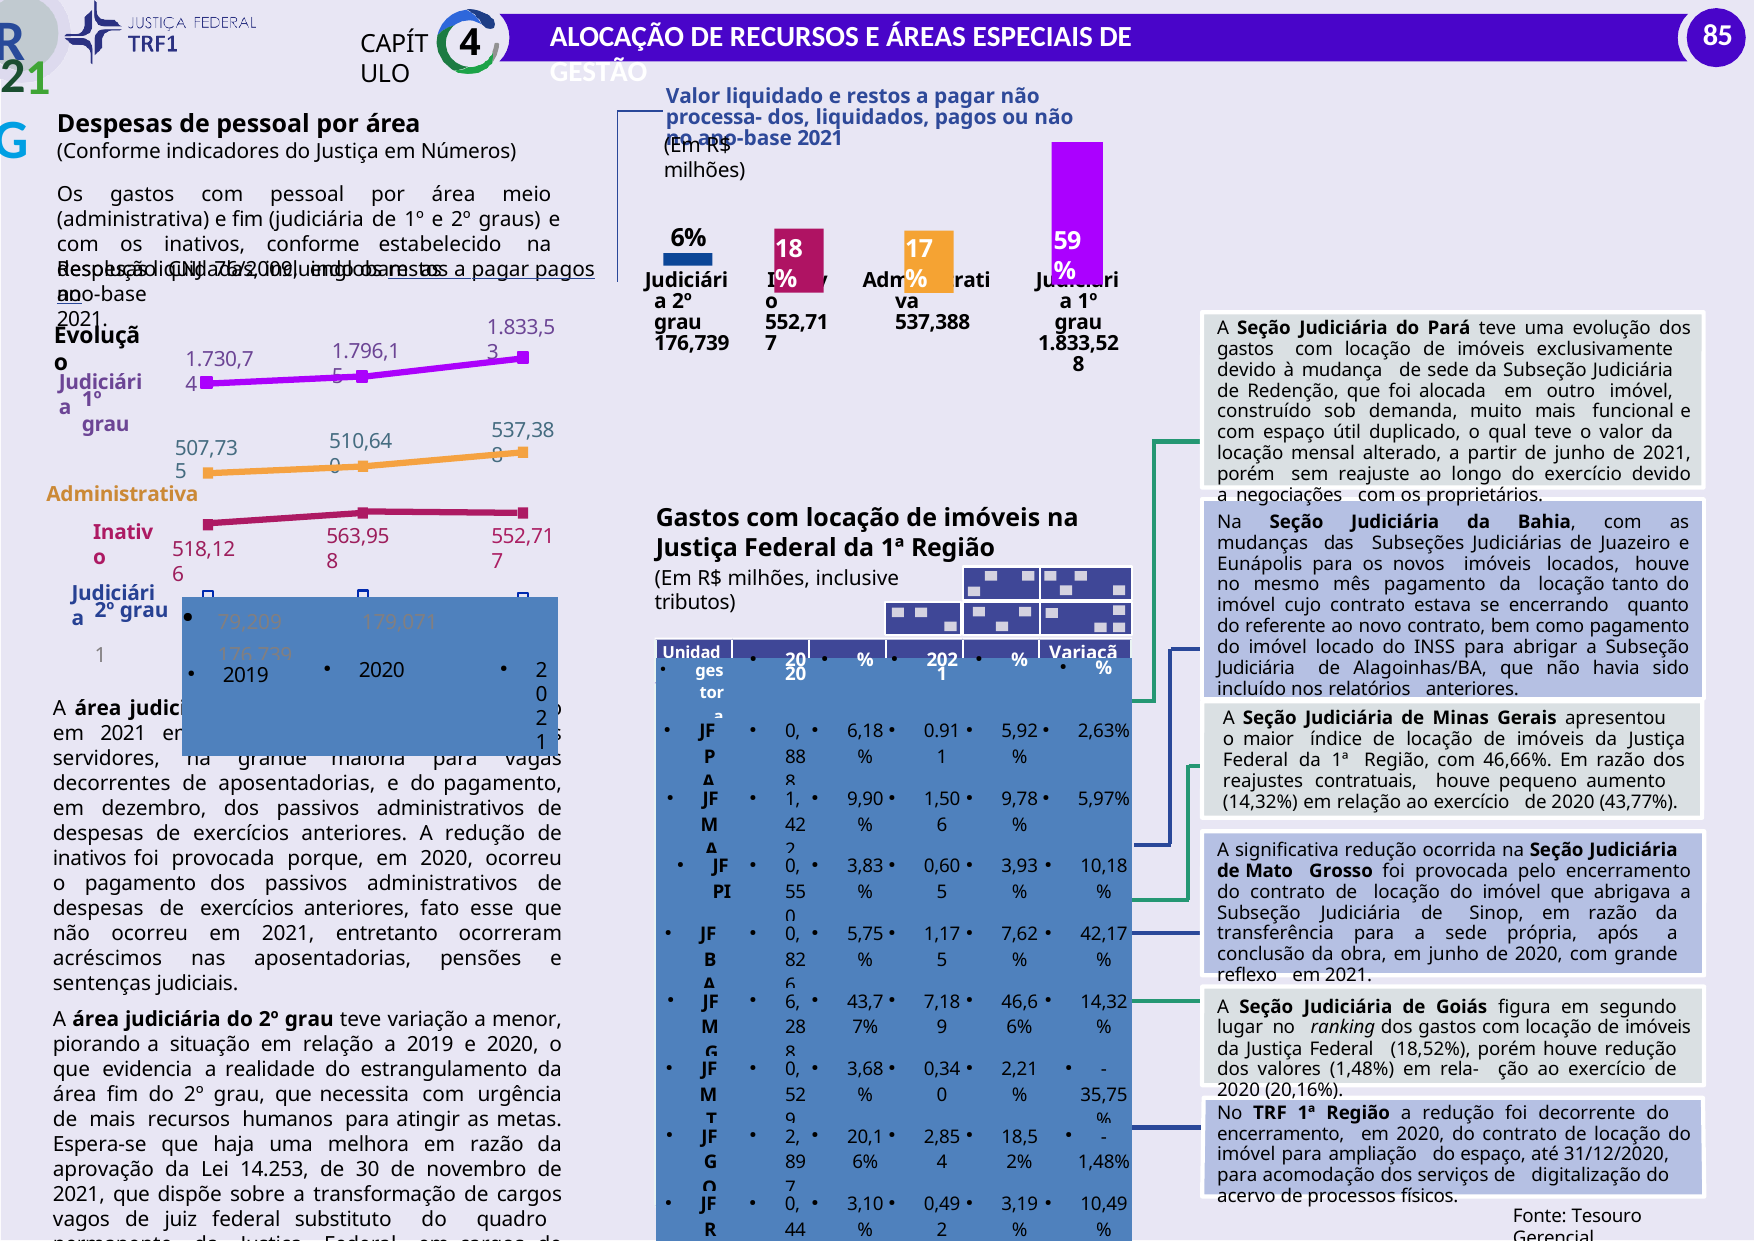

RG
85
21
ALOCAÇÃO DE RECURSOS E ÁREAS ESPECIAIS DE GESTÃO
4
CAPÍTULO
Valor liquidado e restos a pagar não processa- dos, liquidados, pagos ou não no ano-base 2021
Despesas de pessoal por área
(Conforme indicadores do Justiça em Números)
Os gastos com pessoal por área meio (administrativa) e fim (judiciária de 1º e 2º graus) e com os inativos, conforme estabelecido na Resolução CNJ 76/2009, englobam as
(Em R$ milhões)
59%
6%
18%
17%
despesas liquidadas, incluindo os restos a pagar pagos no
Judiciária 2º grau 176,739
Inativo 552,717
Administrativa 537,388
Judiciária 1º grau 1.833,528
ano-base 2021.
1.833,53
A Seção Judiciária do Pará teve uma evolução dos gastos com locação de imóveis exclusivamente devido à mudança de sede da Subseção Judiciária de Redenção, que foi alocada em outro imóvel, construído sob demanda, muito mais funcional e com espaço útil duplicado, o qual teve o valor da locação mensal alterado, a partir de junho de 2021, porém sem reajuste ao longo do exercício devido a negociações com os proprietários.
Evolução
1.796,15
1.730,74
Judiciária
1º grau
537,388
510,640
507,735
Administrativa
Na Seção Judiciária da Bahia, com as mudanças das Subseções Judiciárias de Juazeiro e Eunápolis para os novos imóveis locados, houve no mesmo mês pagamento da locação tanto do imóvel cujo contrato estava se encerrando quanto do referente ao novo contrato, bem como pagamento do imóvel locado do INSS para abrigar a Subseção Judiciária de Alagoinhas/BA, que não havia sido incluído nos relatórios anteriores.
Gastos com locação de imóveis na Justiça Federal da 1ª Região
Inativo
552,717
563,958
518,126
(Em R$ milhões, inclusive tributos)
Judiciária
2º grau 1
| 79,209 179,071 176,739 | | |
| --- | --- | --- |
| 2019 | 2020 | 2021 |
Variação
Unidade
| gestora | 2020 | % | 2021 | % | % |
| --- | --- | --- | --- | --- | --- |
| JFPA | 0,888 | 6,18% | 0.911 | 5,92% | 2,63% |
| JFMA | 1,422 | 9,90% | 1,506 | 9,78% | 5,97% |
| JFPI | 0,550 | 3,83% | 0,605 | 3,93% | 10,18% |
| JFBA | 0,826 | 5,75% | 1,175 | 7,62% | 42,17% |
| JFMG | 6,288 | 43,77% | 7,189 | 46,66% | 14,32% |
| JFMT | 0,529 | 3,68% | 0,340 | 2,21% | -35,75% |
| JFGO | 2,897 | 20,16% | 2,854 | 18,52% | -1,48% |
| JFRO | 0,445 | 3,10% | 0,492 | 3,19% | 10,49% |
| JFTO | 0,301 | 2,09% | 0,334 | 1.06% | 11,00% |
| TRF | 0,220 | 1,53% | 0,002 | 4,84% | -99,19% |
| Total | 14,366 | 100% | 15,408 | 100% | 7,26% |
A área judiciária do 1º grau teve um incremento em 2021 em função da nomeação de novos servidores, na grande maioria para vagas decorrentes de aposentadorias, e do pagamento, em dezembro, dos passivos administrativos de despesas de exercícios anteriores. A redução de inativos foi provocada porque, em 2020, ocorreu o pagamento dos passivos administrativos de despesas de exercícios anteriores, fato esse que não ocorreu em 2021, entretanto ocorreram acréscimos nas aposentadorias, pensões e sentenças judiciais.
A área judiciária do 2º grau teve variação a menor, piorando a situação em relação a 2019 e 2020, o que evidencia a realidade do estrangulamento da área fim do 2º grau, que necessita com urgência de mais recursos humanos para atingir as metas. Espera-se que haja uma melhora em razão da aprovação da Lei 14.253, de 30 de novembro de 2021, que dispõe sobre a transformação de cargos vagos de juiz federal substituto do quadro permanente da Justiça Federal em cargos de desembargador dos tribunais regionais federais, cabendo a esta Região 16 novos cargos de desembargador.
A Seção Judiciária de Minas Gerais apresentou o maior índice de locação de imóveis da Justiça Federal da 1ª Região, com 46,66%. Em razão dos reajustes contratuais, houve pequeno aumento (14,32%) em relação ao exercício de 2020 (43,77%).
A significativa redução ocorrida na Seção Judiciária de Mato Grosso foi provocada pelo encerramento do contrato de locação do imóvel que abrigava a Subseção Judiciária de Sinop, em razão da transferência para a sede própria, após a conclusão da obra, em junho de 2020, com grande reflexo em 2021.
A Seção Judiciária de Goiás figura em segundo lugar no ranking dos gastos com locação de imóveis da Justiça Federal (18,52%), porém houve redução dos valores (1,48%) em rela- ção ao exercício de 2020 (20,16%).
No TRF 1ª Região a redução foi decorrente do encerramento, em 2020, do contrato de locação do imóvel para ampliação do espaço, até 31/12/2020, para acomodação dos serviços de digitalização do acervo de processos físicos.
Fonte: Tesouro Gerencial